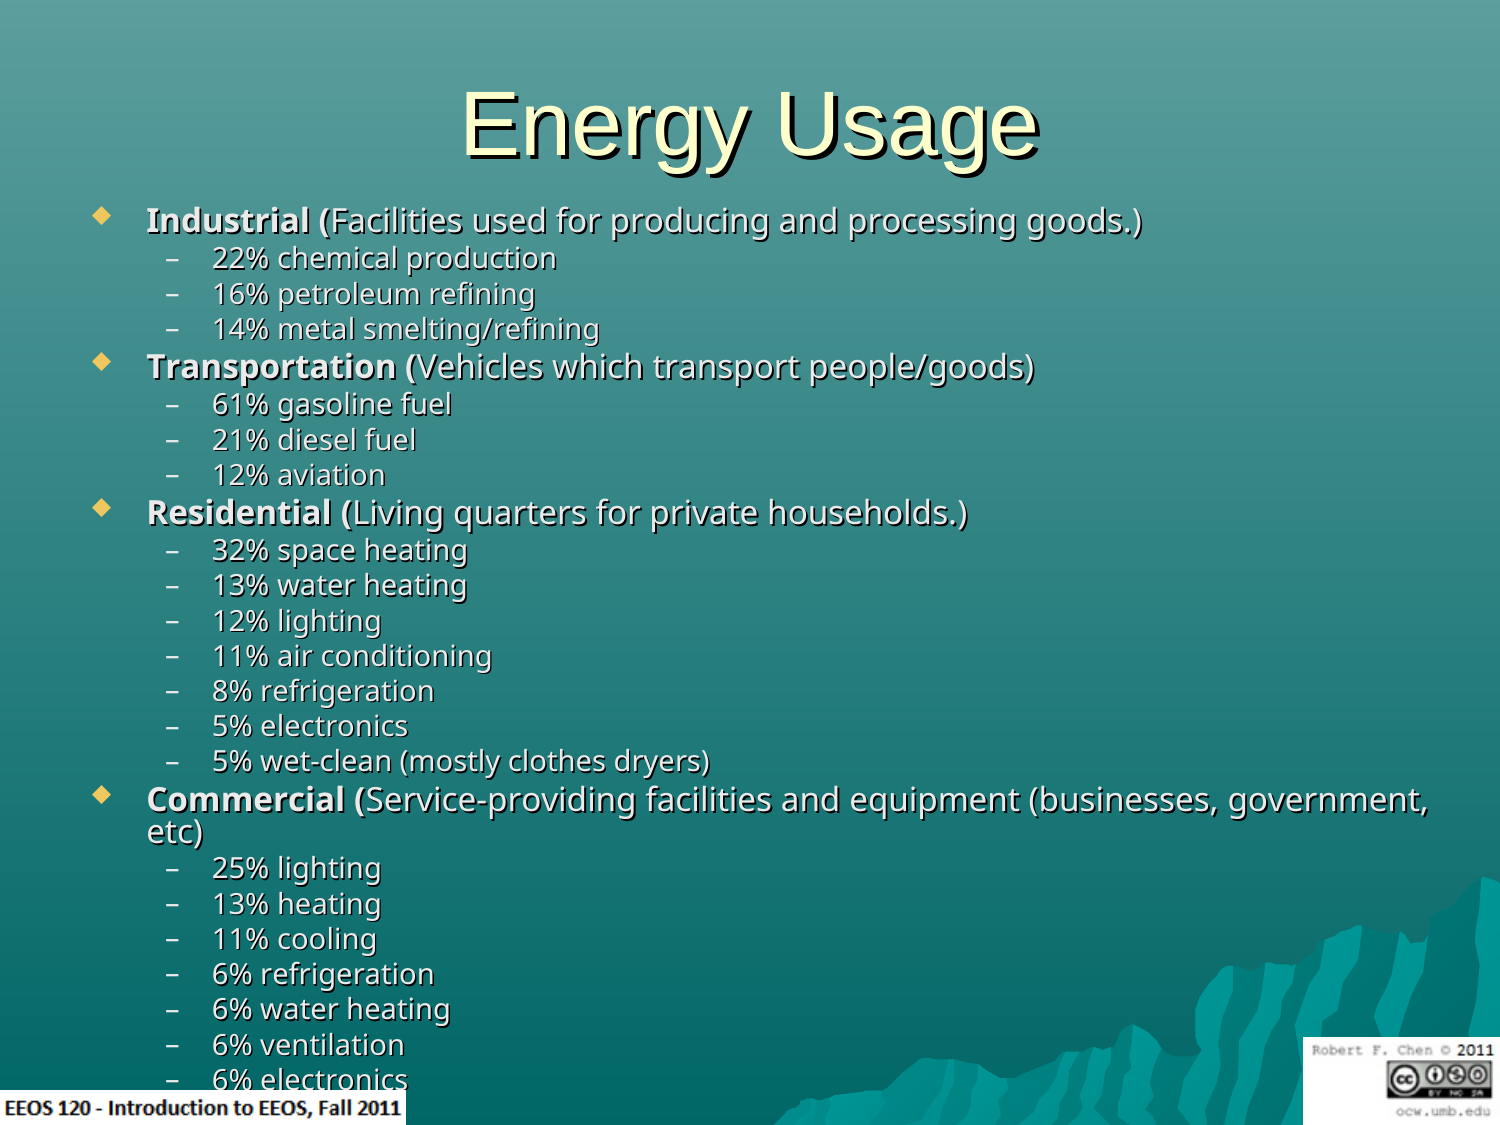

# Energy Usage
Industrial (Facilities used for producing and processing goods.)
22% chemical production
16% petroleum refining
14% metal smelting/refining
Transportation (Vehicles which transport people/goods)
61% gasoline fuel
21% diesel fuel
12% aviation
Residential (Living quarters for private households.)
32% space heating
13% water heating
12% lighting
11% air conditioning
8% refrigeration
5% electronics
5% wet-clean (mostly clothes dryers)
Commercial (Service-providing facilities and equipment (businesses, government, etc)
25% lighting
13% heating
11% cooling
6% refrigeration
6% water heating
6% ventilation
6% electronics